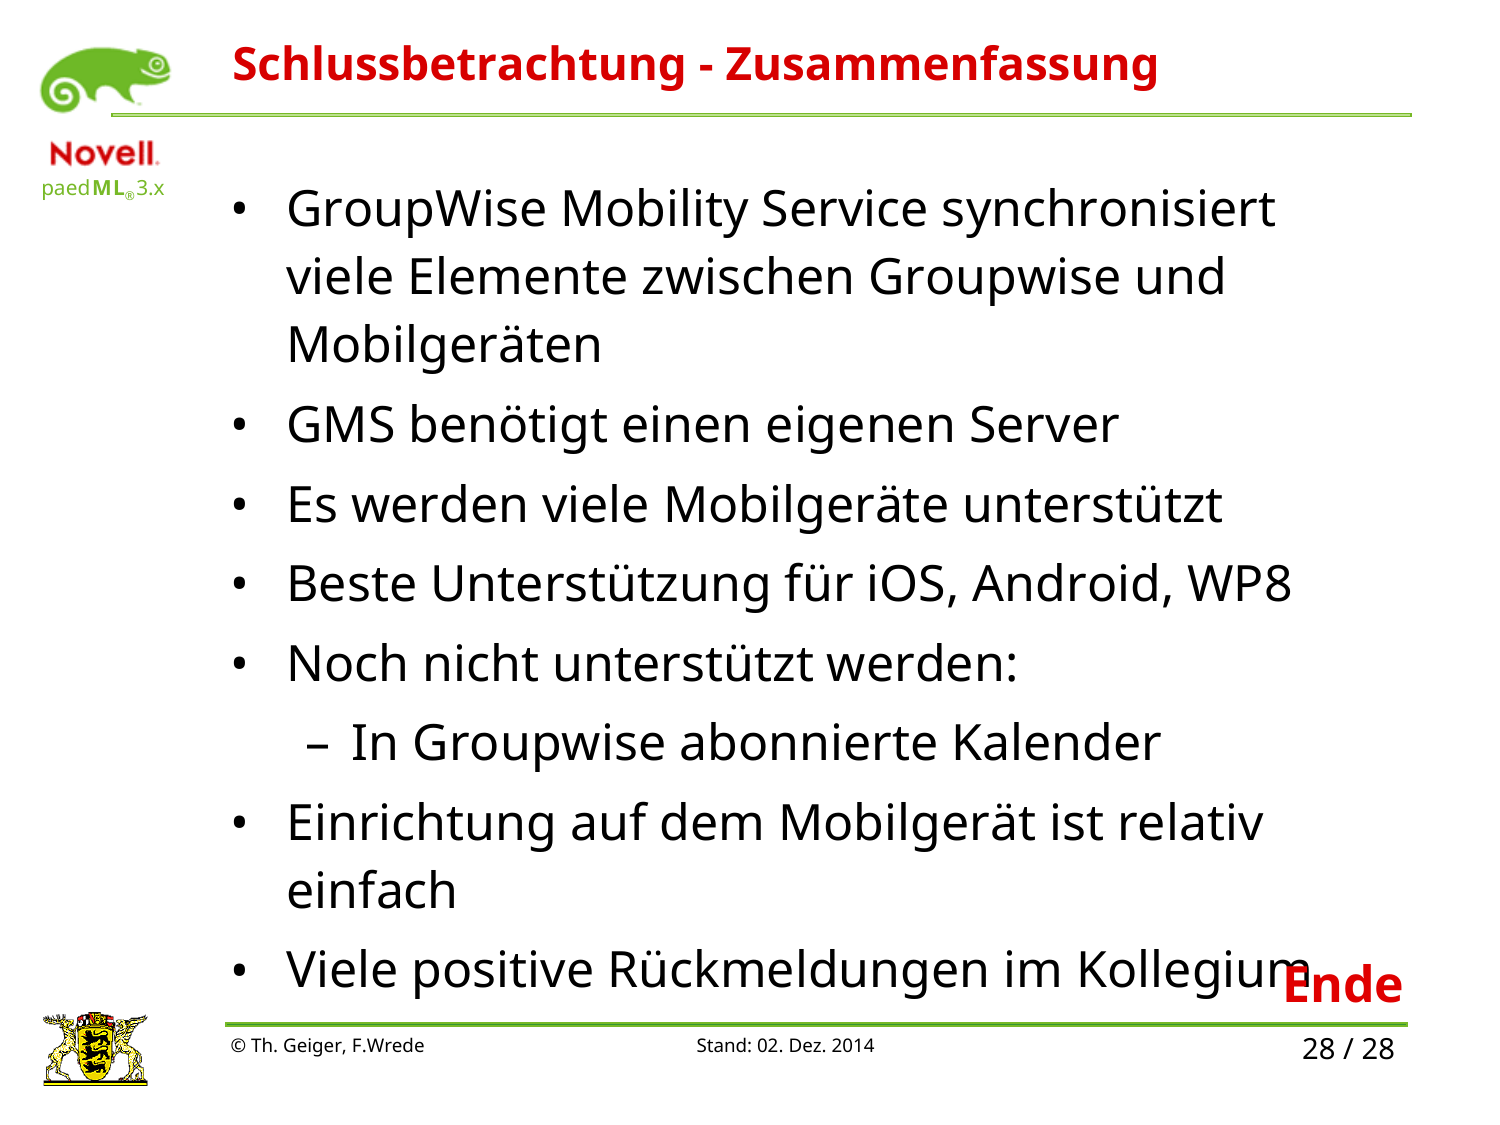

# Schlussbetrachtung - Zusammenfassung
GroupWise Mobility Service synchronisiert viele Elemente zwischen Groupwise und Mobilgeräten
GMS benötigt einen eigenen Server
Es werden viele Mobilgeräte unterstützt
Beste Unterstützung für iOS, Android, WP8
Noch nicht unterstützt werden:
In Groupwise abonnierte Kalender
Einrichtung auf dem Mobilgerät ist relativ einfach
Viele positive Rückmeldungen im Kollegium
Ende
28
© Th. Geiger, F.Wrede
02. Dez. 2014